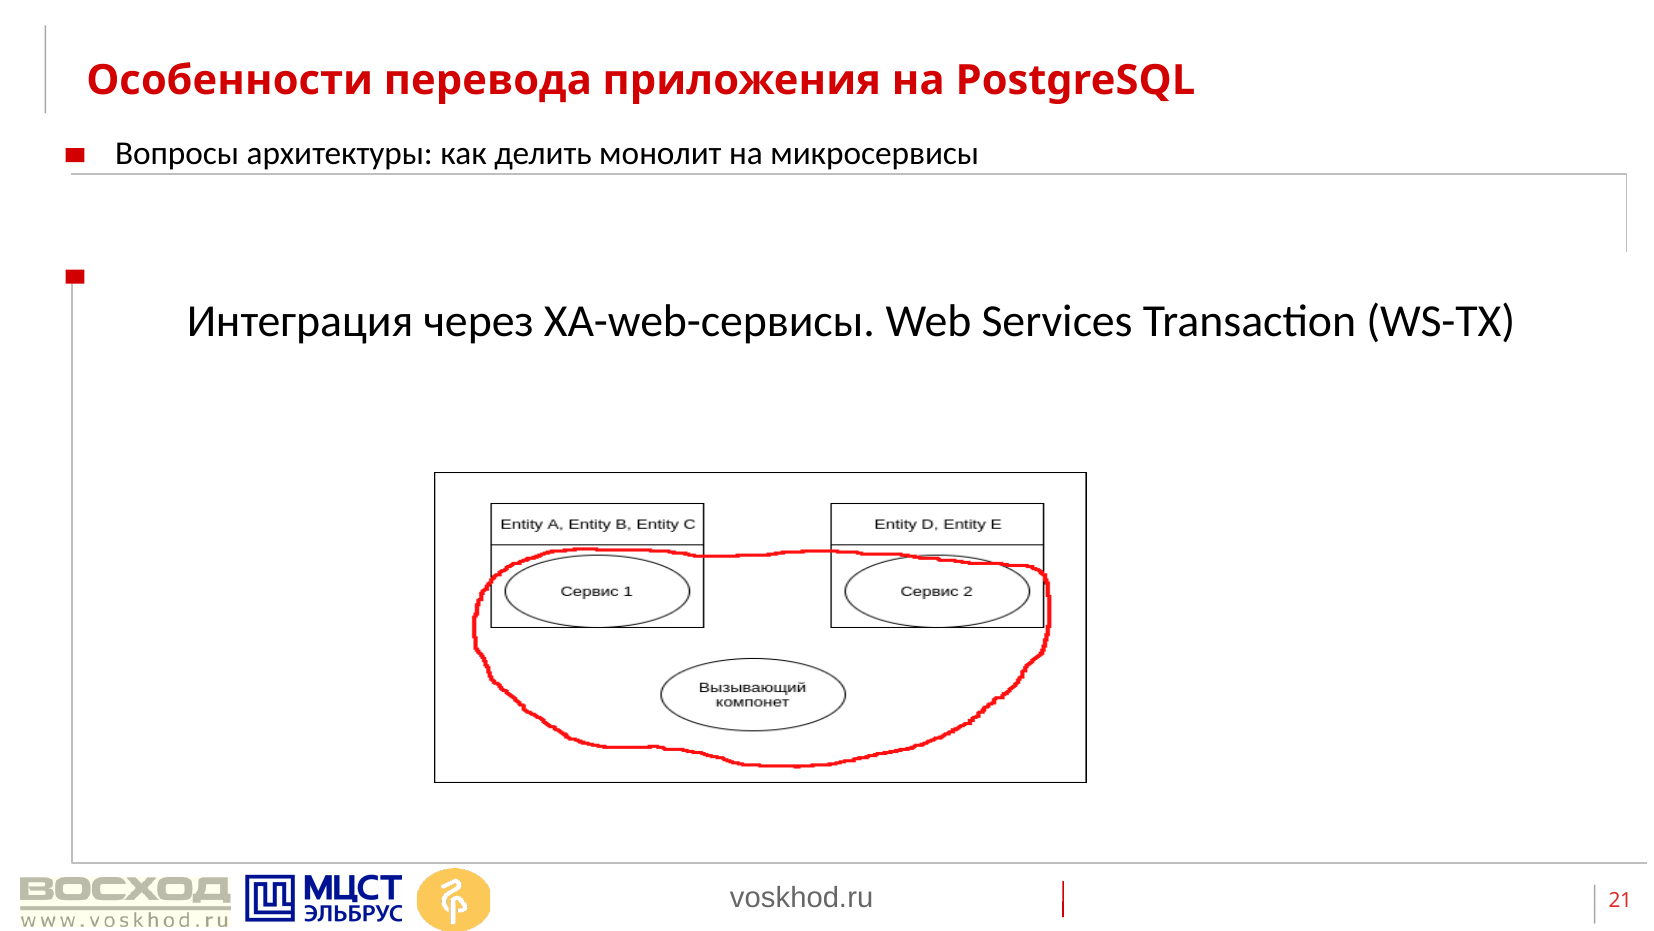

# Особенности перевода приложения на PostgreSQL
Вопросы архитектуры: как делить монолит на микросервисы
Интеграция через XA-web-сервисы. Web Services Transaction (WS-TX)